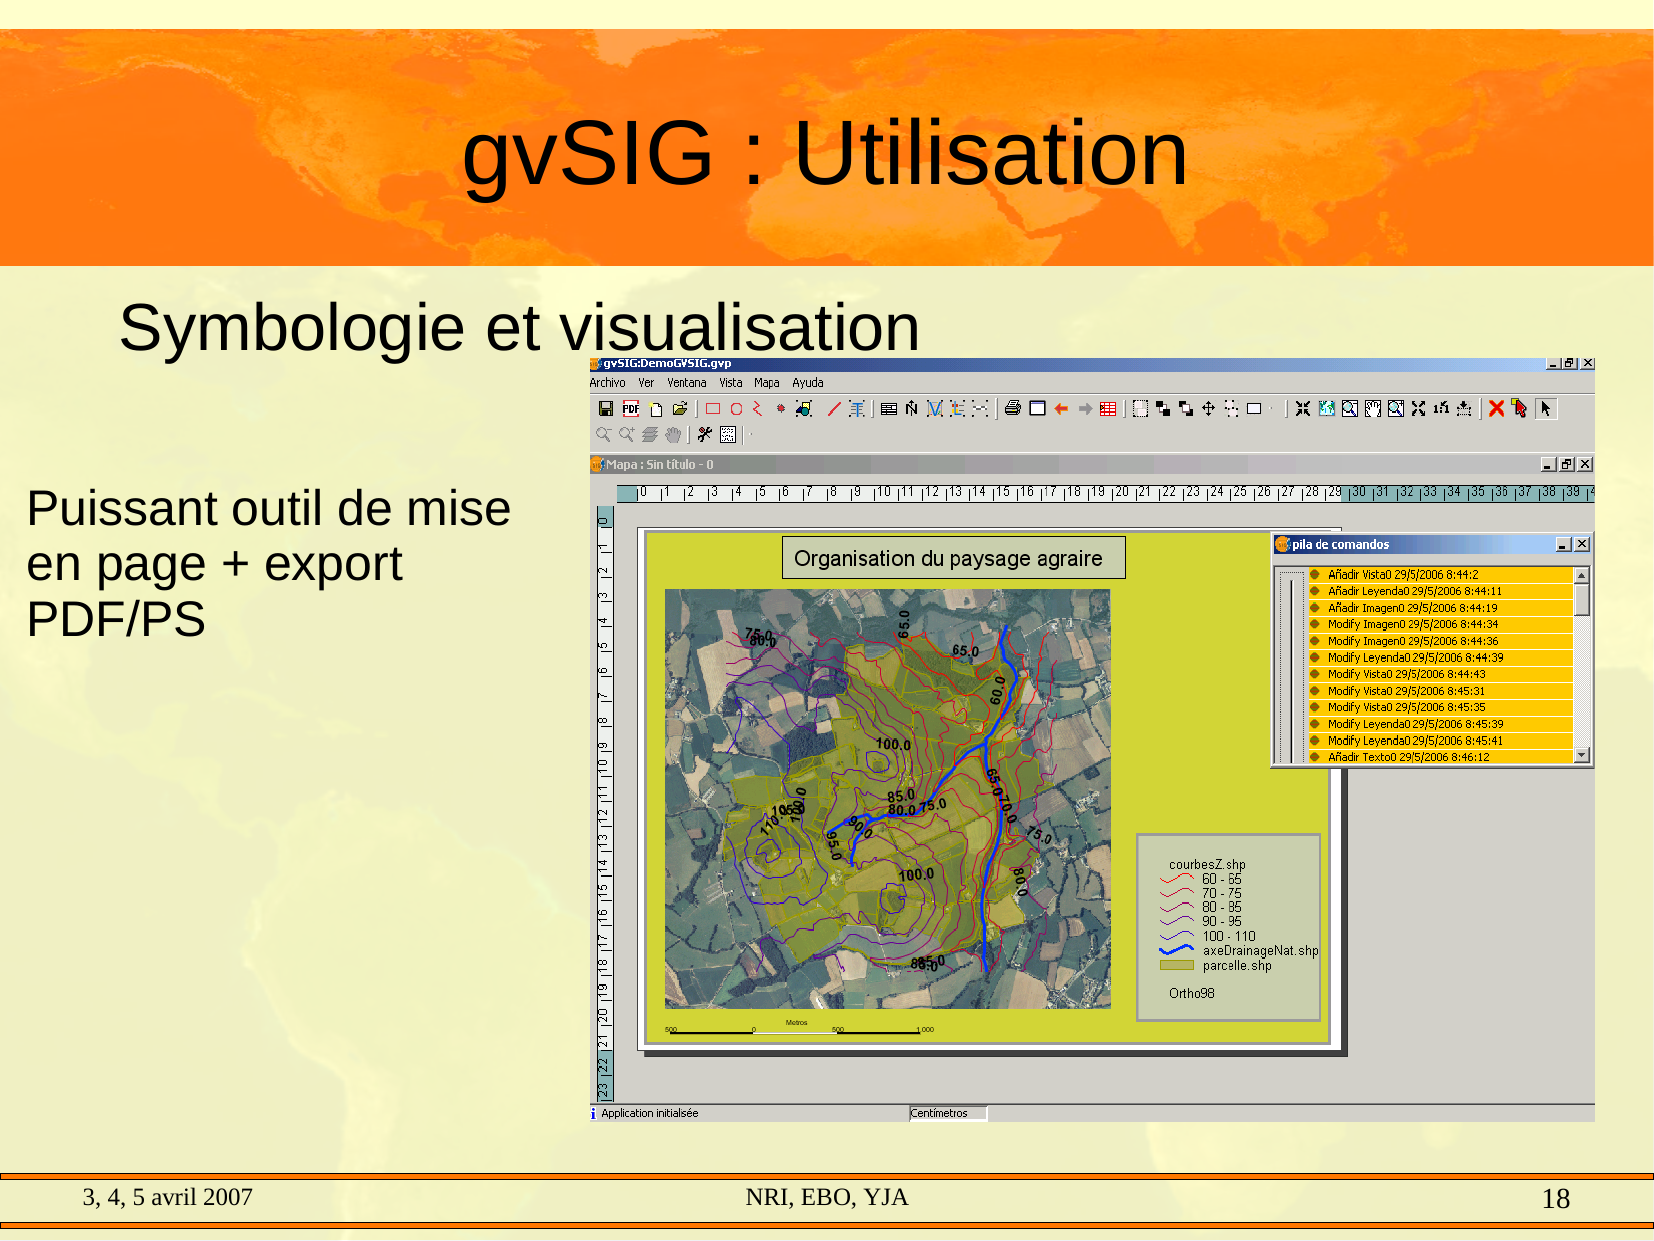

# gvSIG : Utilisation
 Symbologie et visualisation
Puissant outil de mise en page + export PDF/PS
3, 4, 5 avril 2007
NRI, EBO, YJA
18